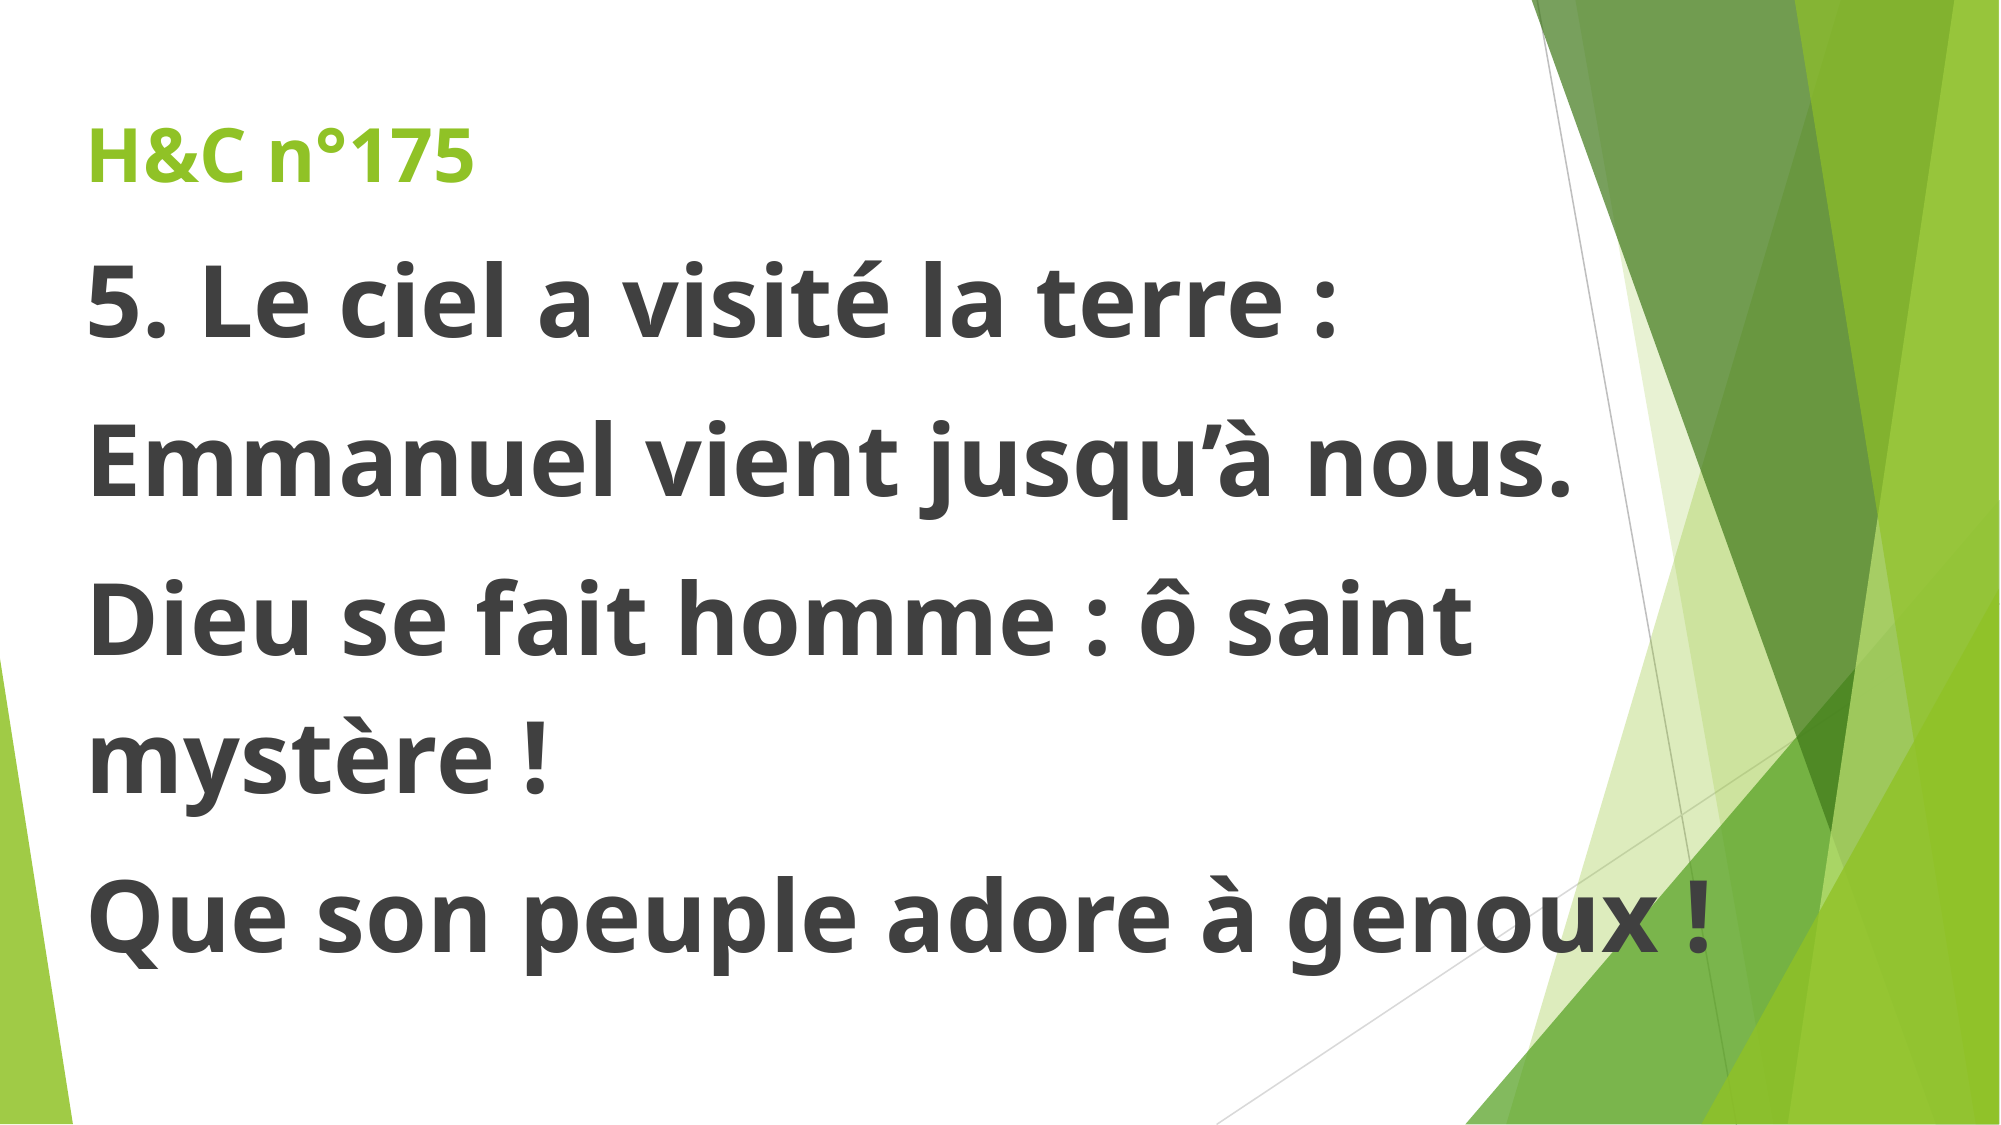

H&C n°175
5. Le ciel a visité la terre :
Emmanuel vient jusqu’à nous.
Dieu se fait homme : ô saint mystère !
Que son peuple adore à genoux !